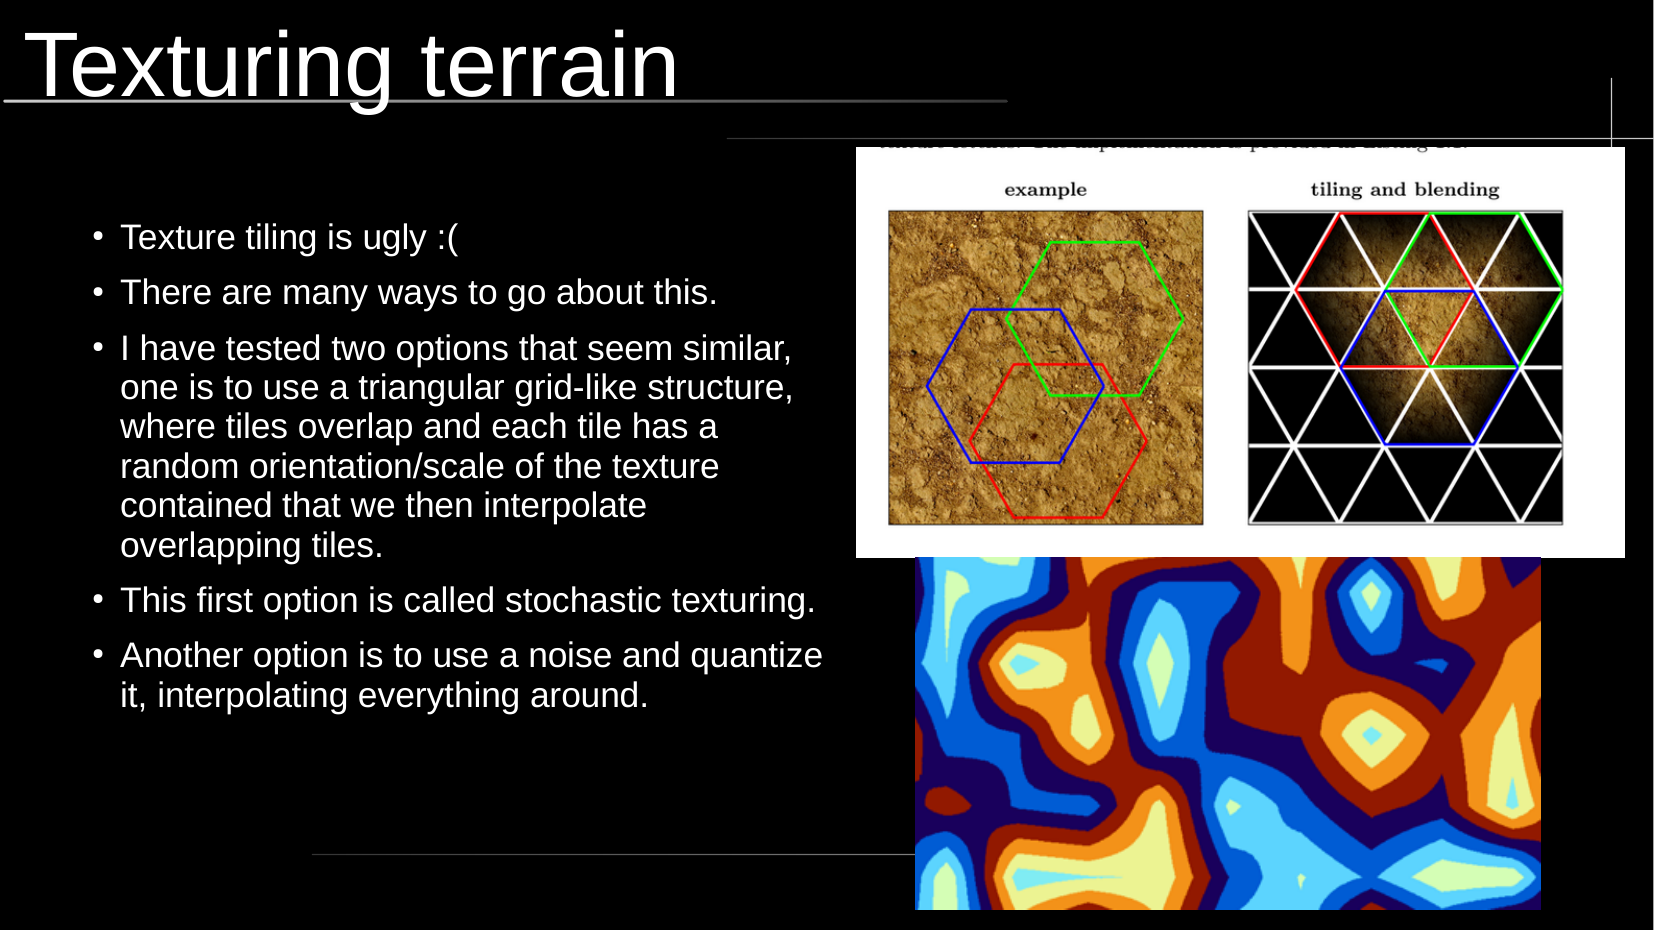

# Texturing terrain
Texture tiling is ugly :(
There are many ways to go about this.
I have tested two options that seem similar, one is to use a triangular grid-like structure, where tiles overlap and each tile has a random orientation/scale of the texture contained that we then interpolate overlapping tiles.
This first option is called stochastic texturing.
Another option is to use a noise and quantize it, interpolating everything around.
22